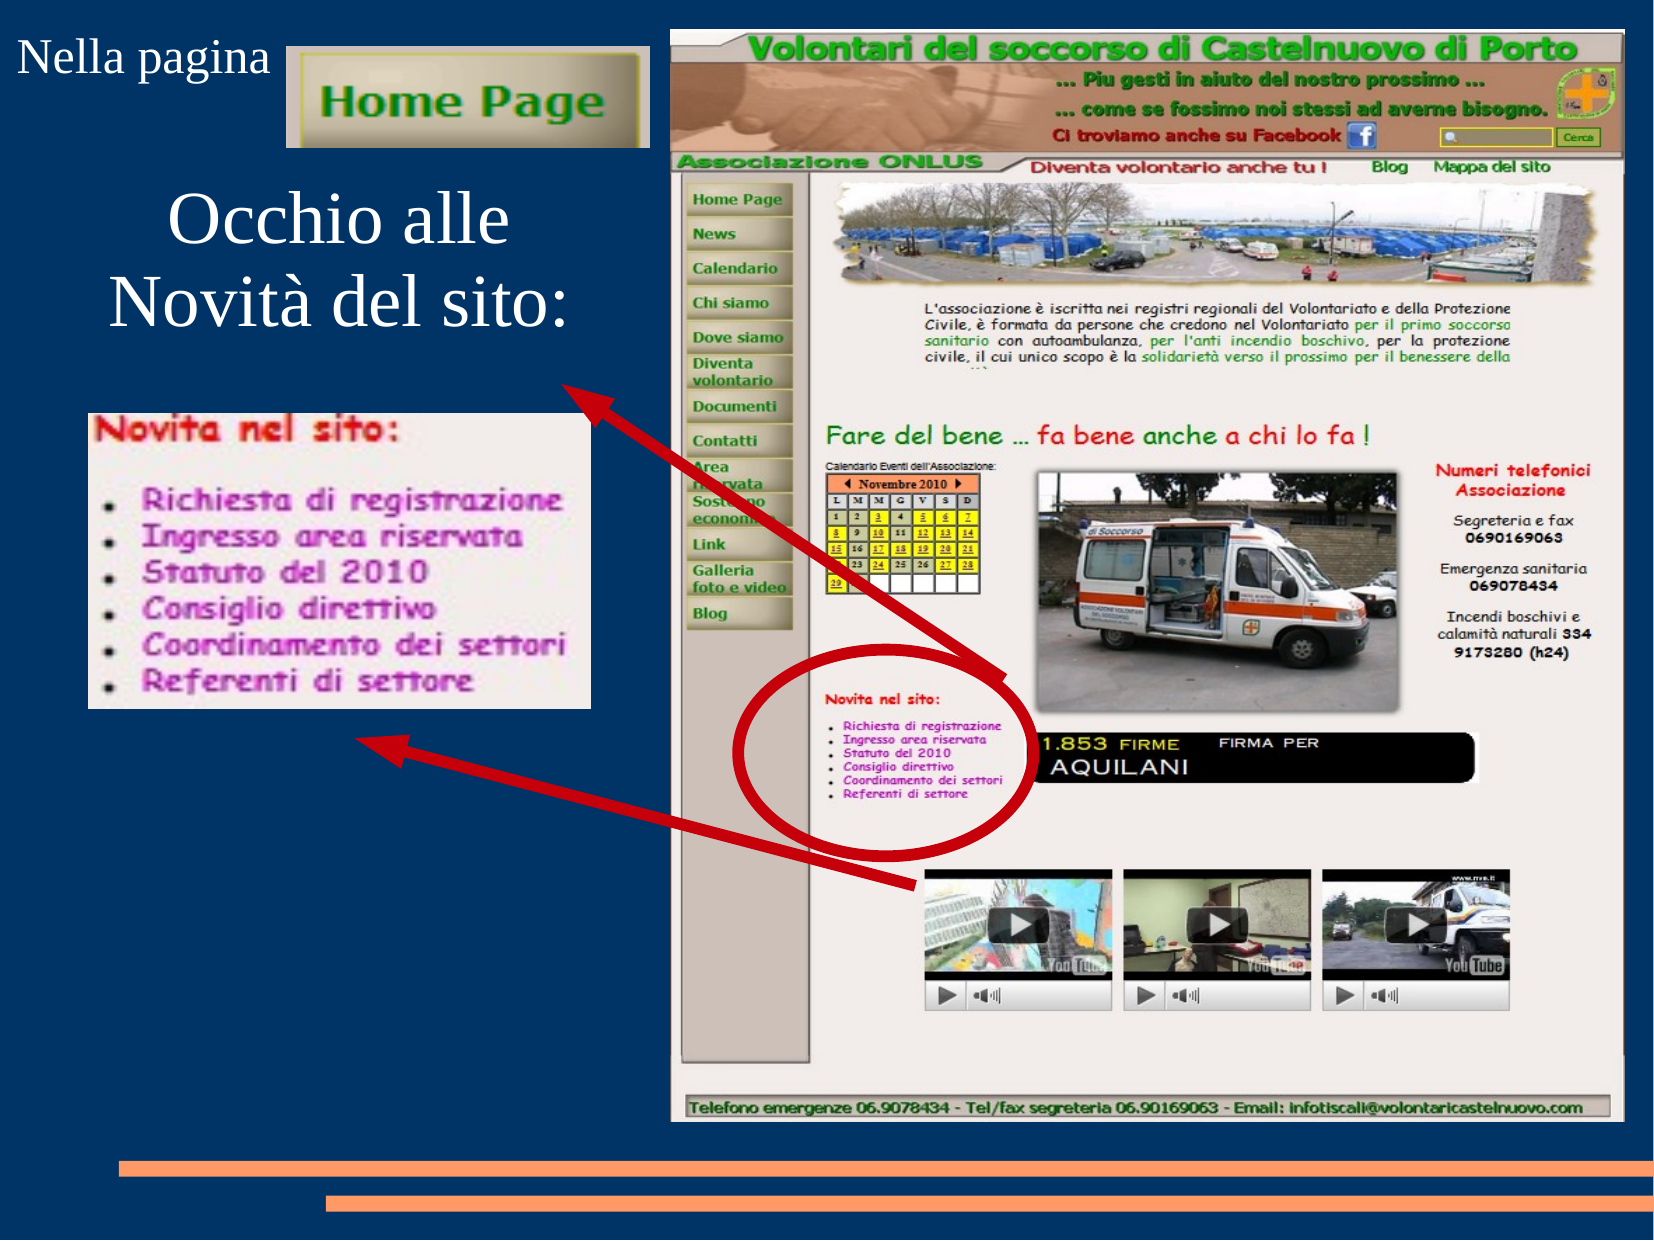

Nella pagina
Occhio alle Novità del sito: